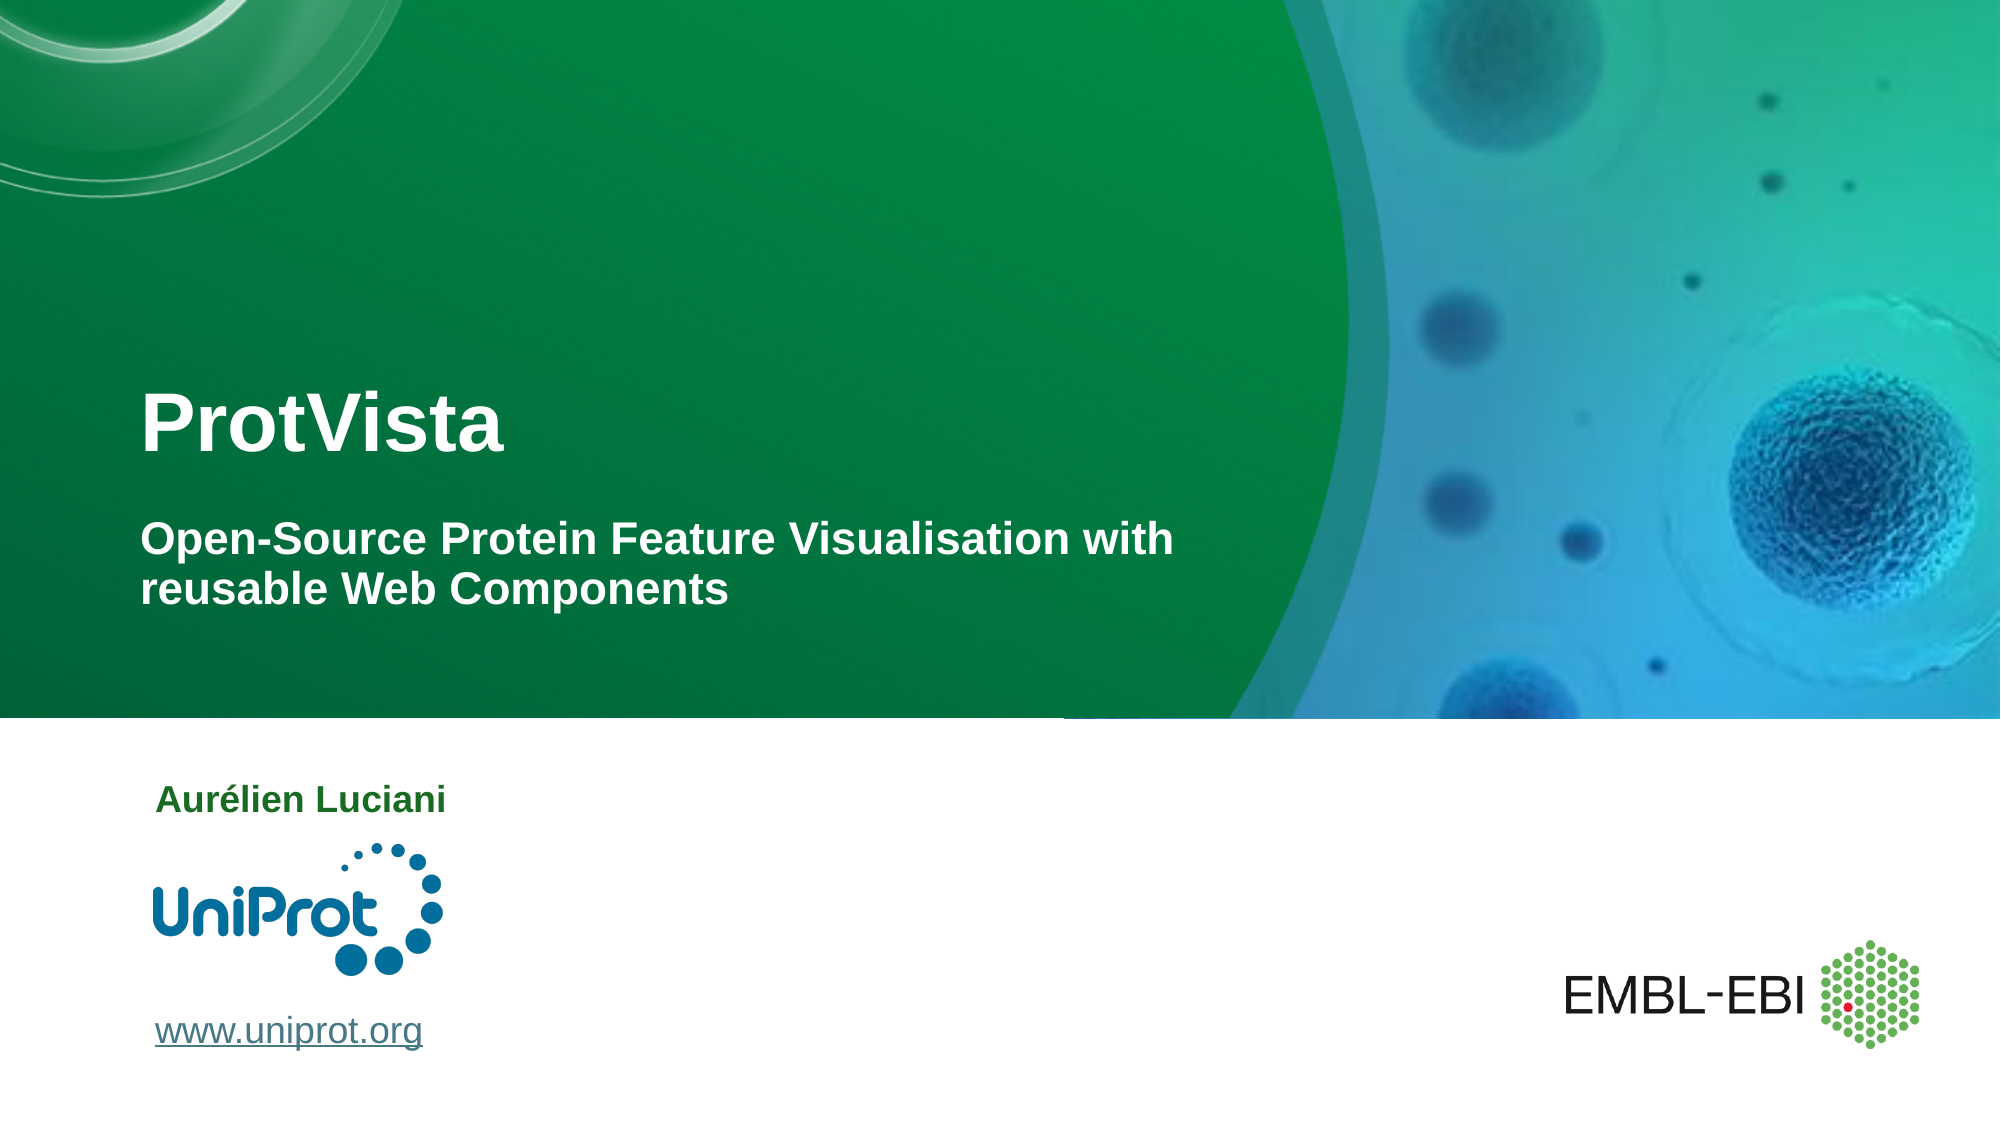

# ProtVista
Open-Source Protein Feature Visualisation with reusable Web Components
Aurélien Luciani
www.ebi.ac.uk
www.uniprot.org